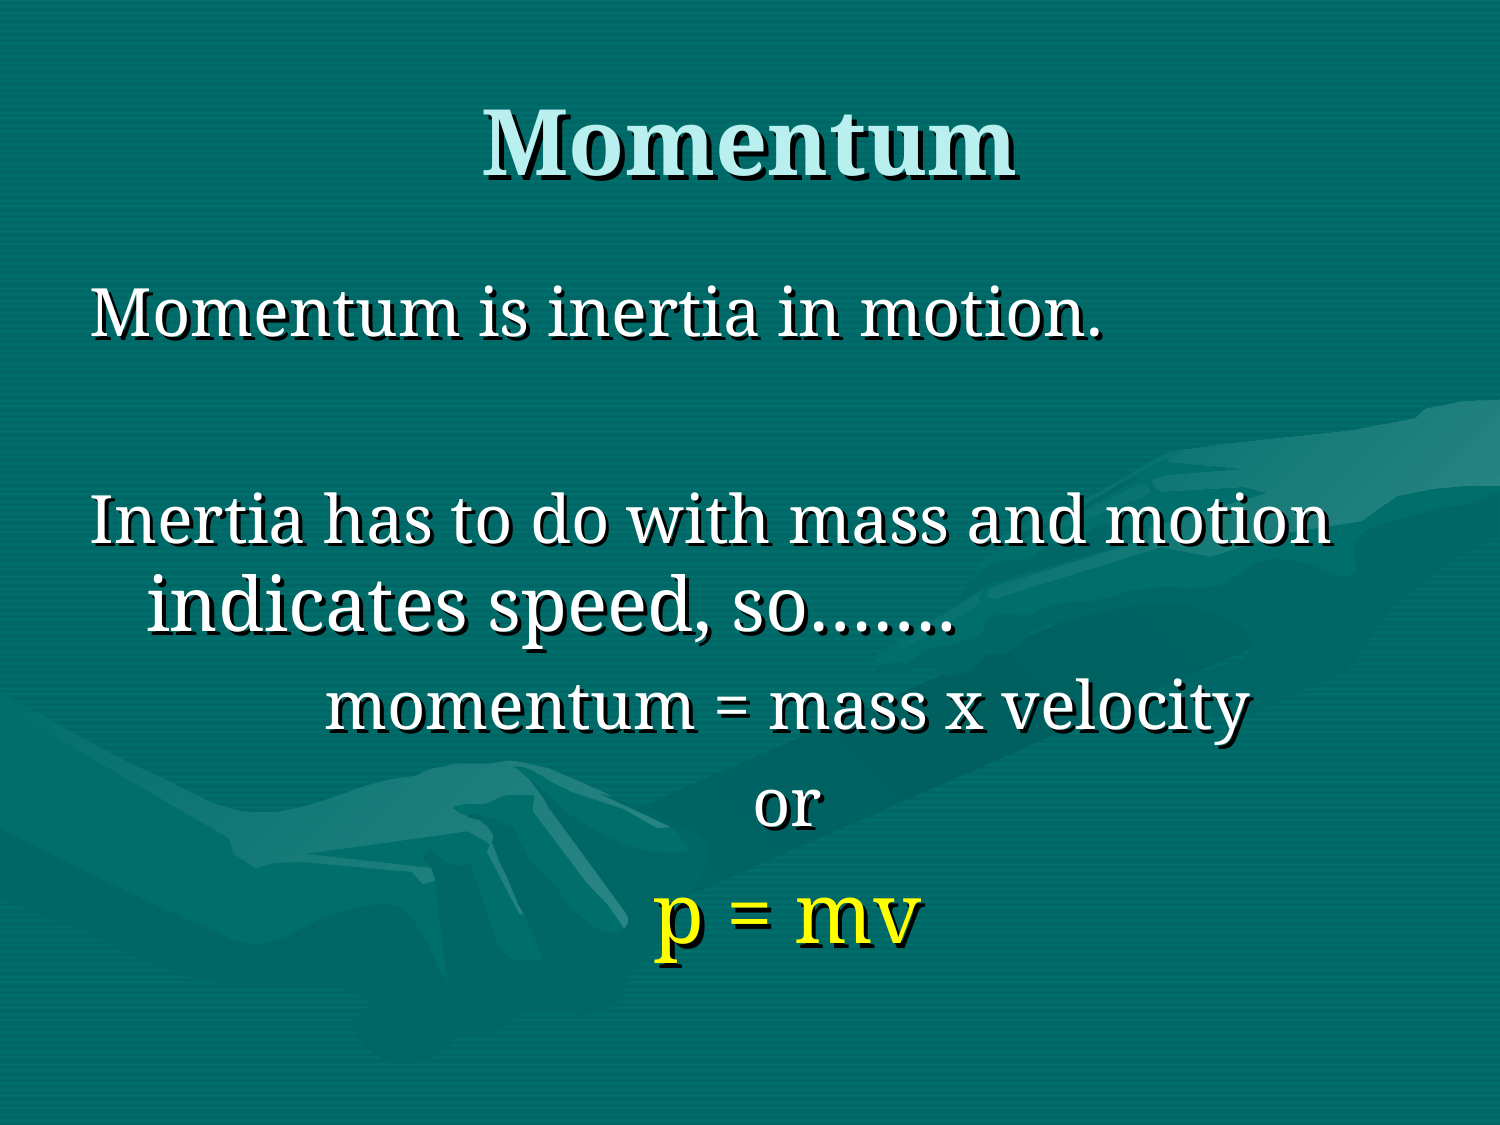

# Momentum
Momentum is inertia in motion.
Inertia has to do with mass and motion indicates speed, so…….
momentum = mass x velocity
or
p = mv